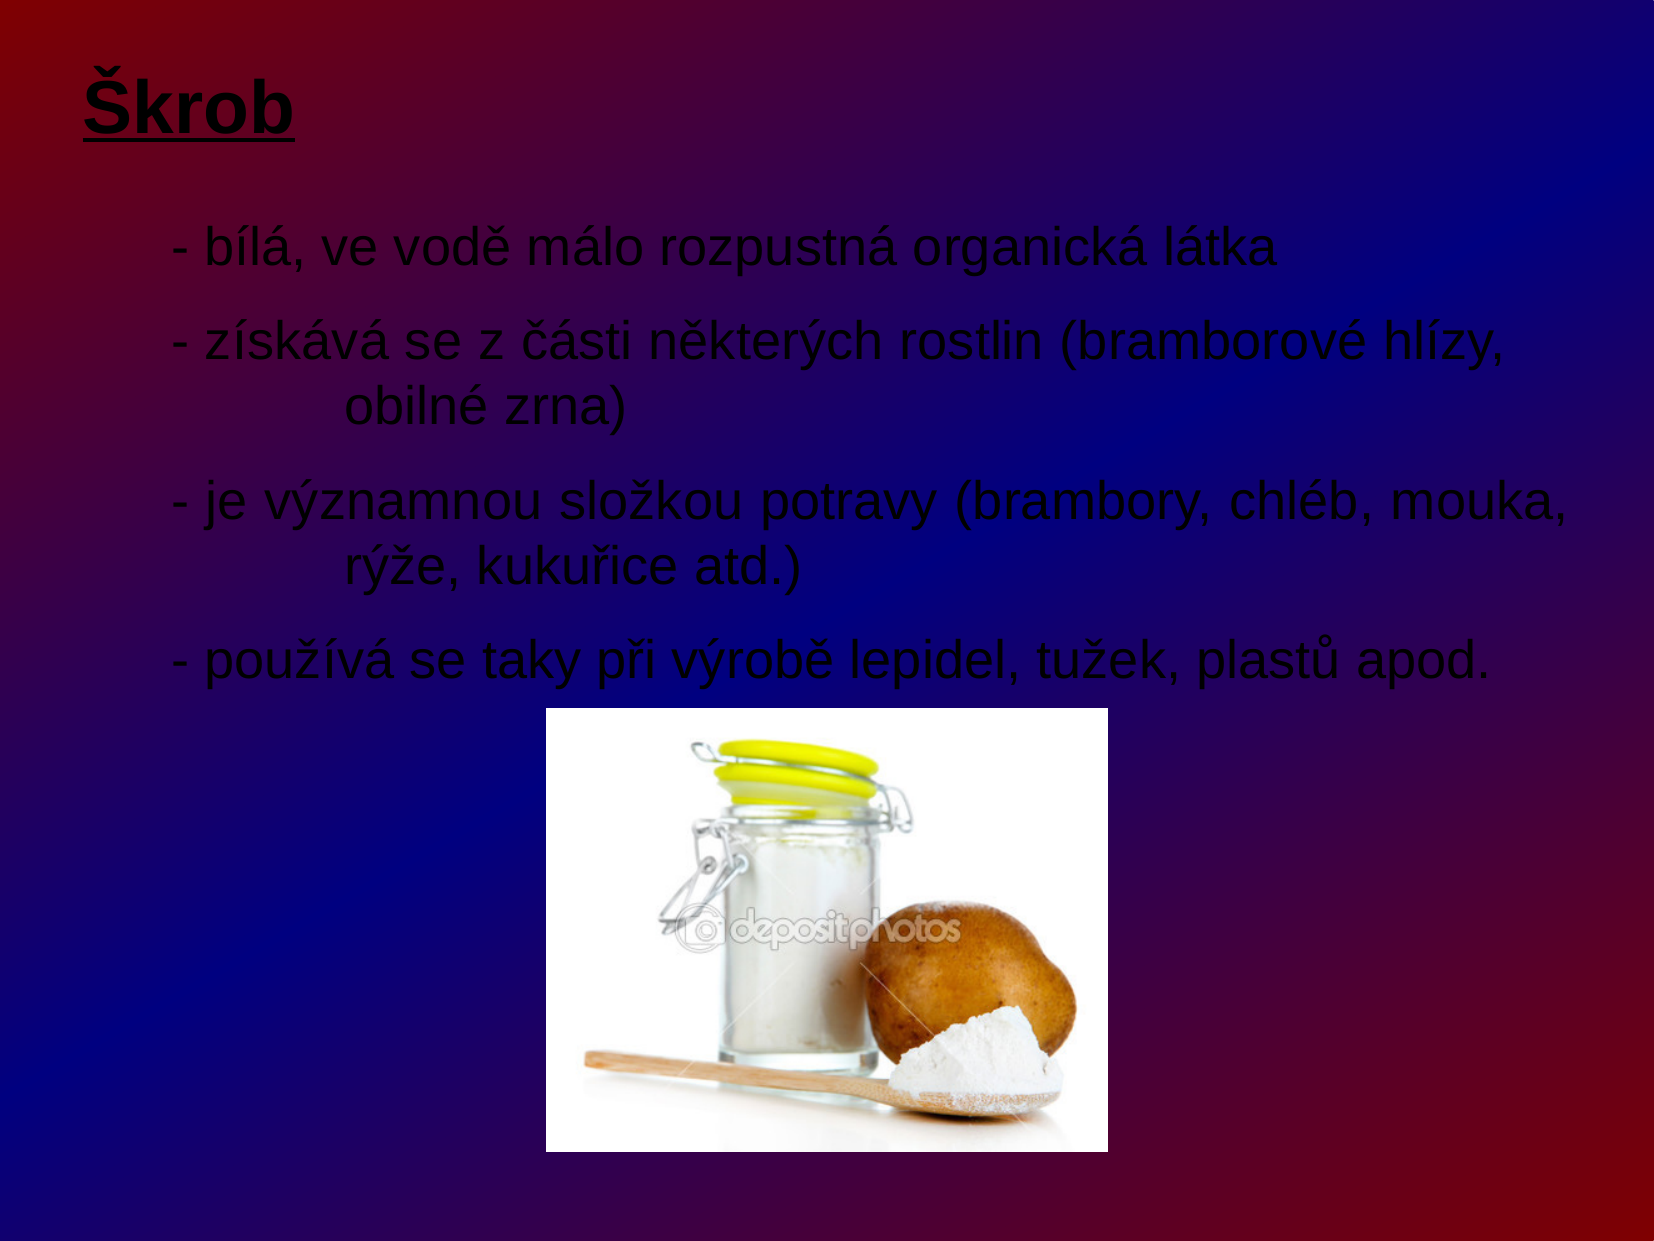

# Škrob
- bílá, ve vodě málo rozpustná organická látka
- získává se z části některých rostlin (bramborové hlízy, obilné zrna)
- je významnou složkou potravy (brambory, chléb, mouka, rýže, kukuřice atd.)
- používá se taky při výrobě lepidel, tužek, plastů apod.